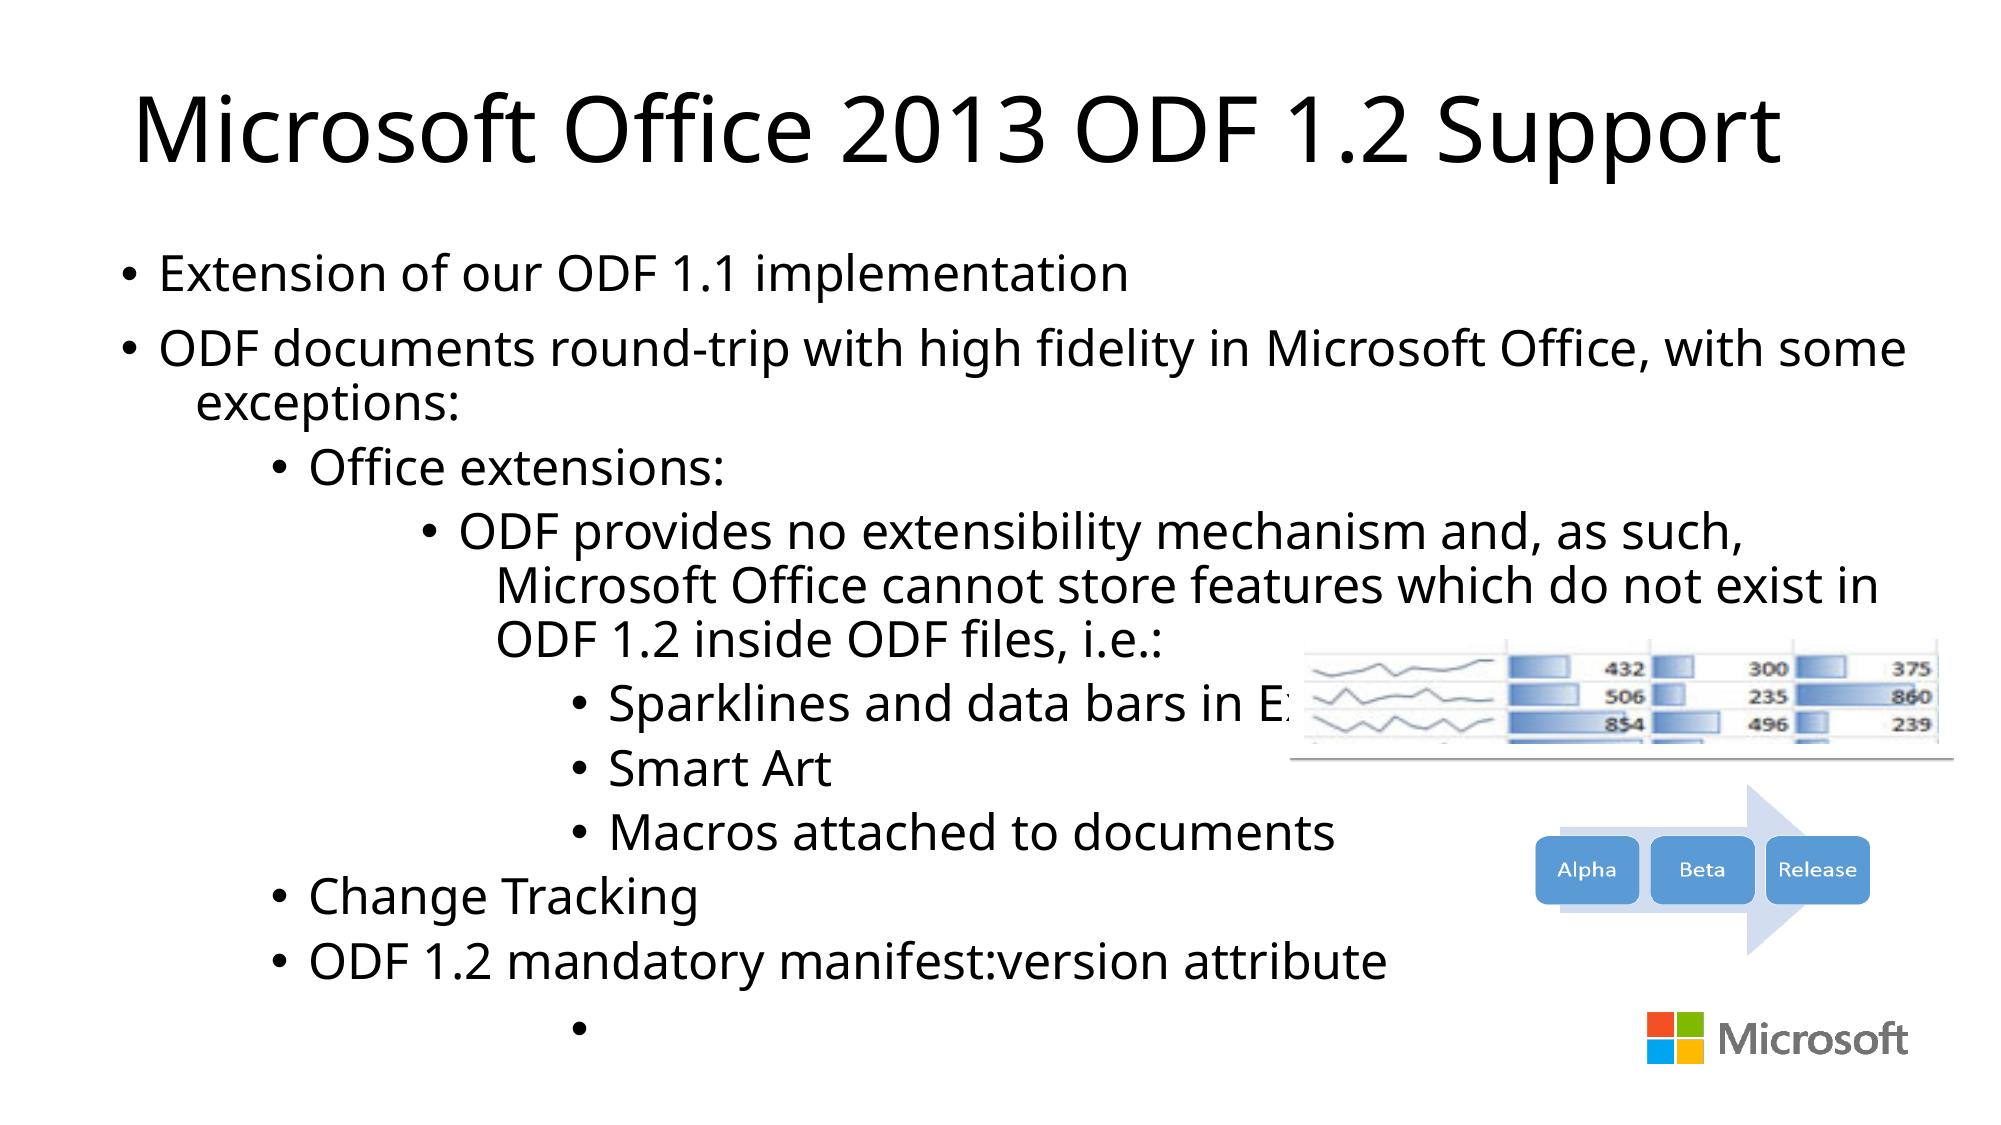

# Microsoft Office 2013 ODF 1.2 Support
Extension of our ODF 1.1 implementation
ODF documents round-trip with high fidelity in Microsoft Office, with some exceptions:
Office extensions:
ODF provides no extensibility mechanism and, as such, Microsoft Office cannot store features which do not exist in ODF 1.2 inside ODF files, i.e.:
Sparklines and data bars in Excel
Smart Art
Macros attached to documents
Change Tracking
ODF 1.2 mandatory manifest:version attribute